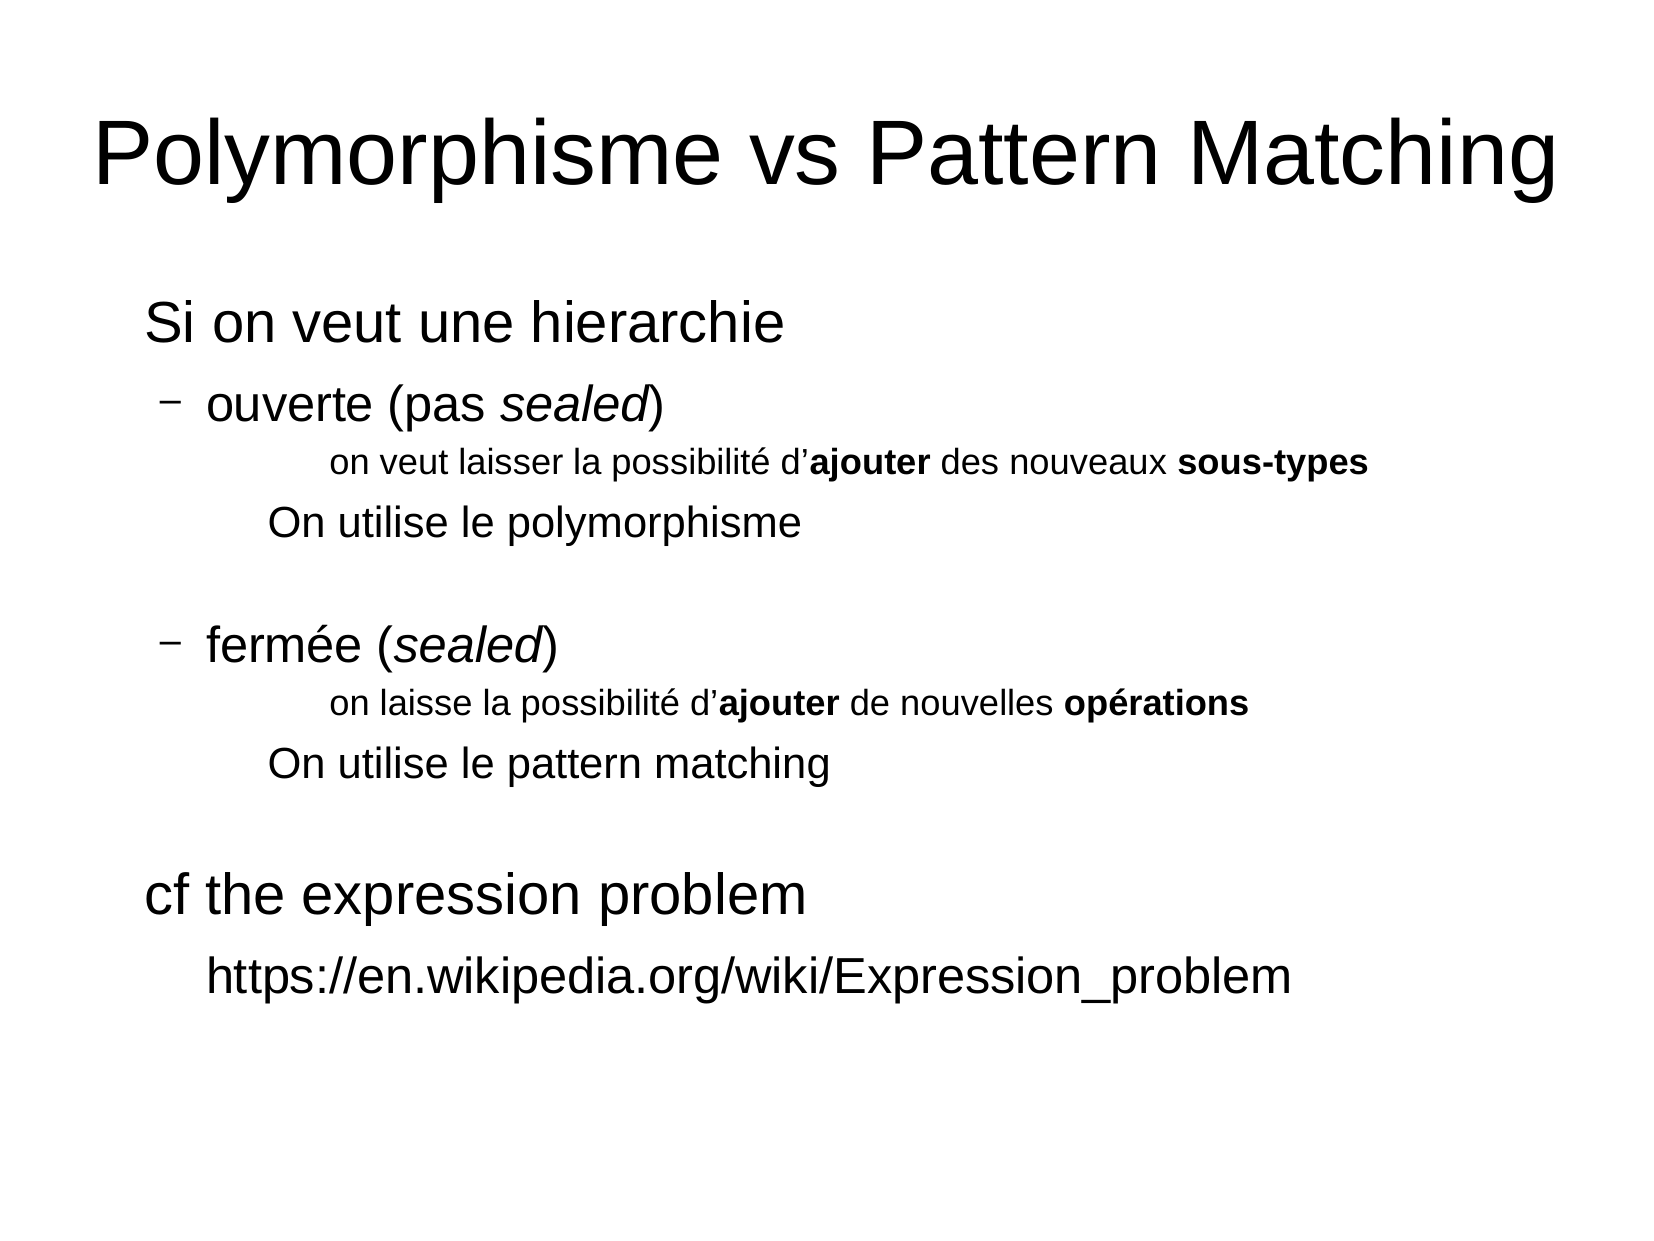

# Polymorphisme vs Pattern Matching
Si on veut une hierarchie
ouverte (pas sealed)
on veut laisser la possibilité d’ajouter des nouveaux sous-types
On utilise le polymorphisme
fermée (sealed)
on laisse la possibilité d’ajouter de nouvelles opérations
On utilise le pattern matching
cf the expression problem
https://en.wikipedia.org/wiki/Expression_problem